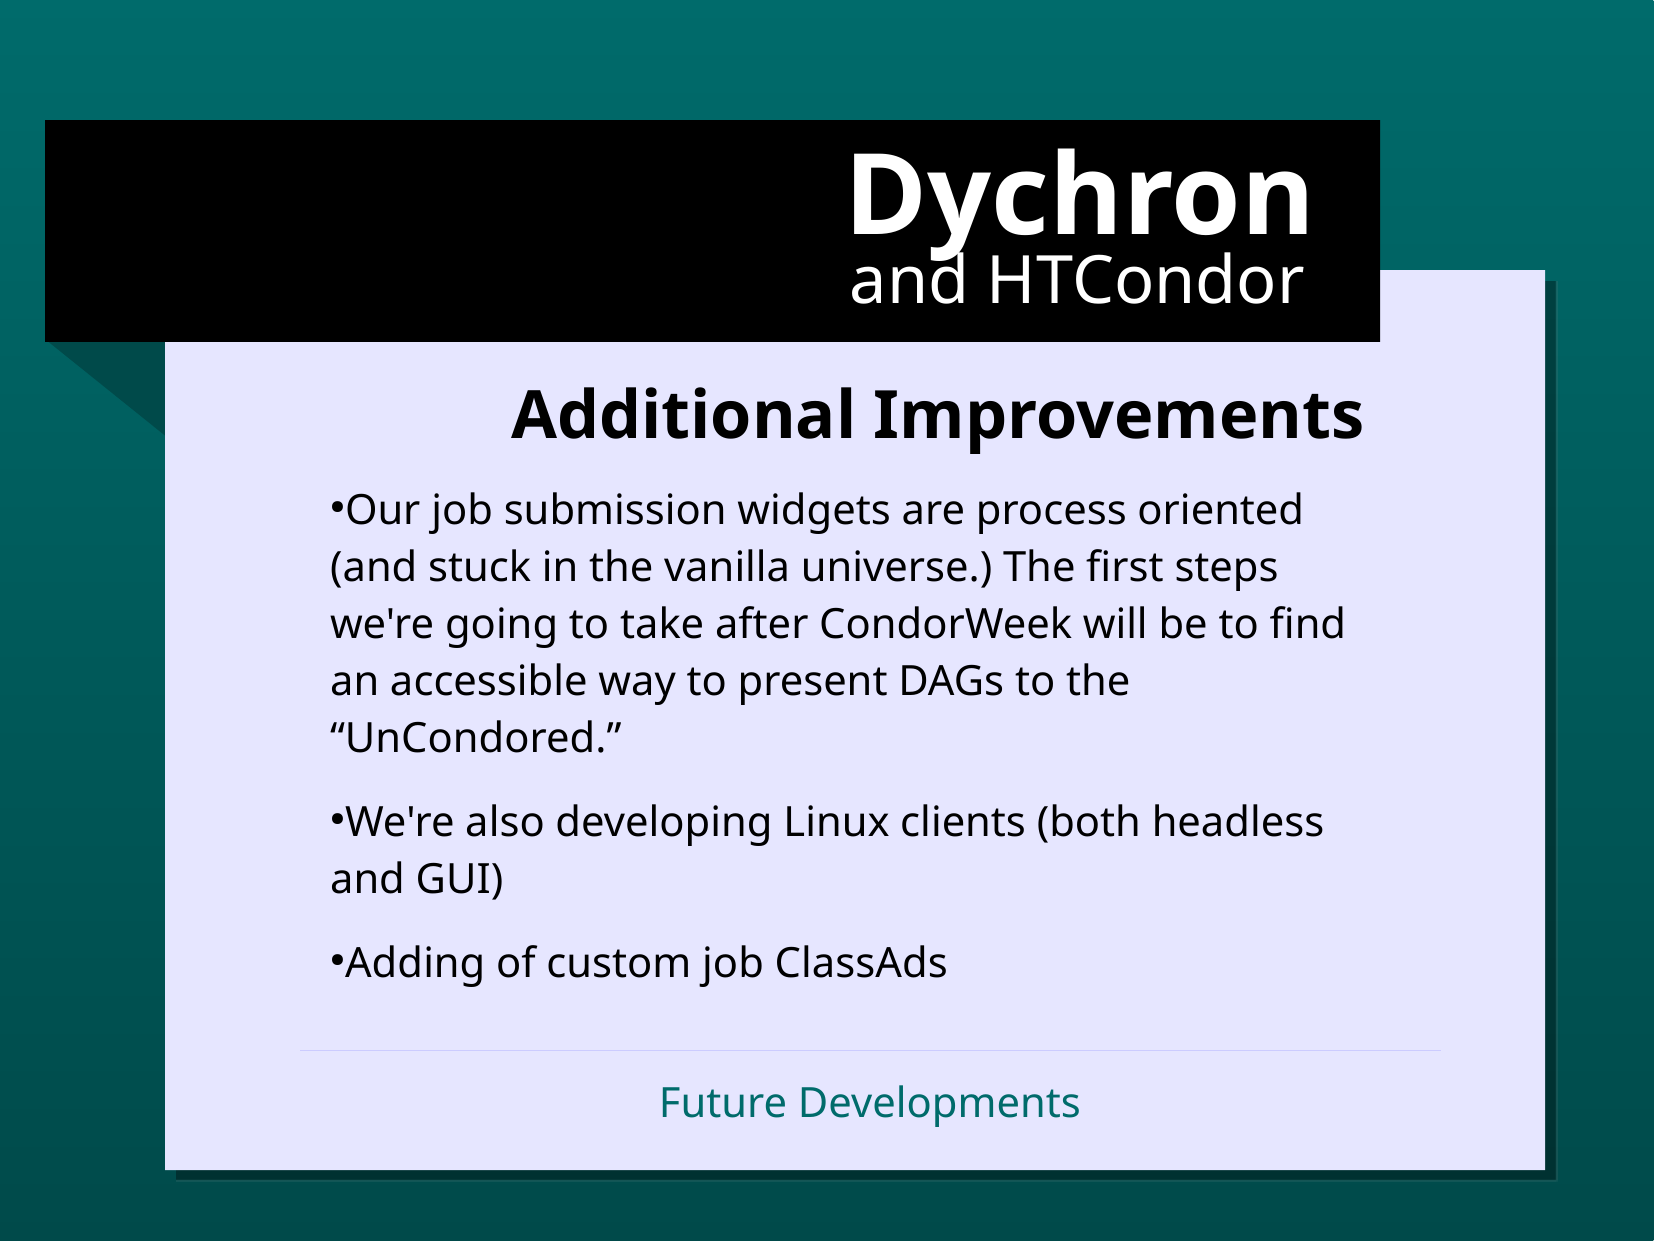

# Dychron
and HTCondor
Additional Improvements
Our job submission widgets are process oriented (and stuck in the vanilla universe.) The first steps we're going to take after CondorWeek will be to find an accessible way to present DAGs to the “UnCondored.”
We're also developing Linux clients (both headless and GUI)
Adding of custom job ClassAds
Future Developments